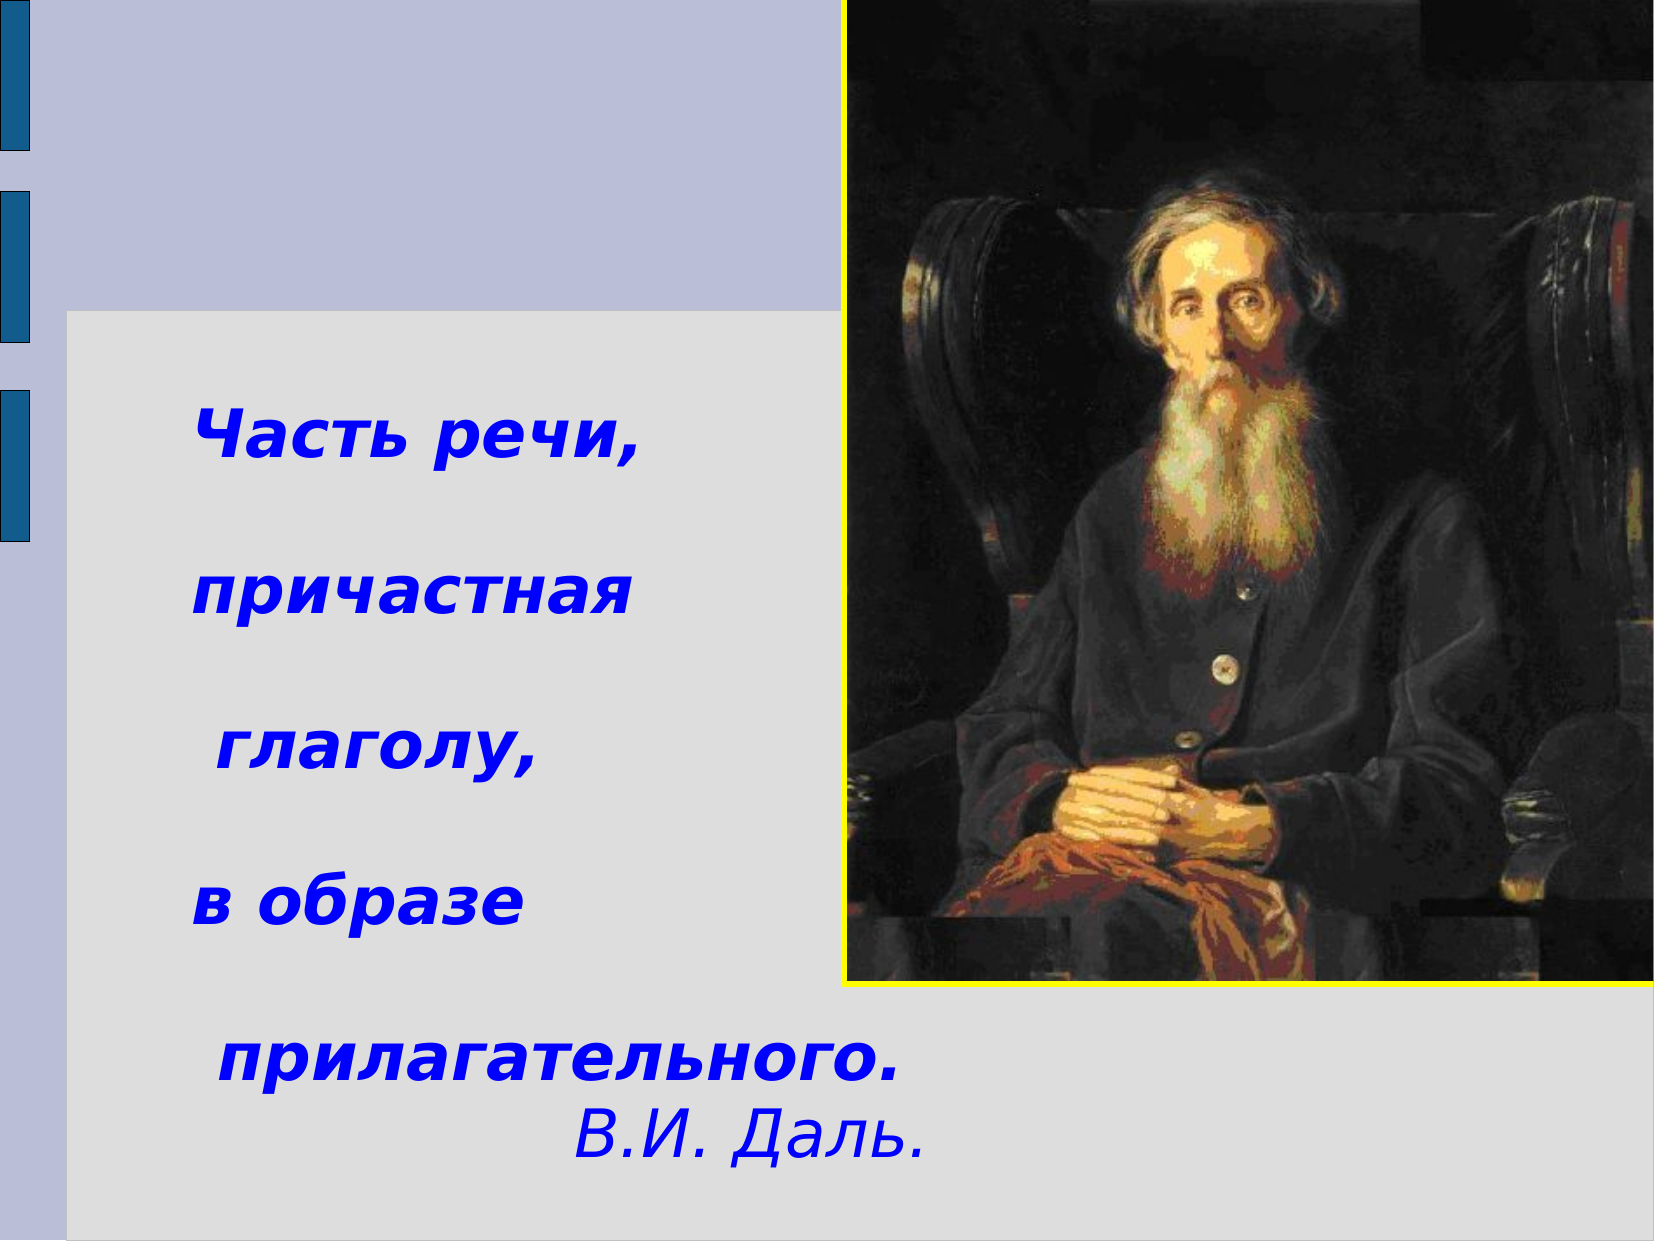

Часть речи,
причастная
 глаголу,
в образе
прилагательного.
 В.И. Даль.